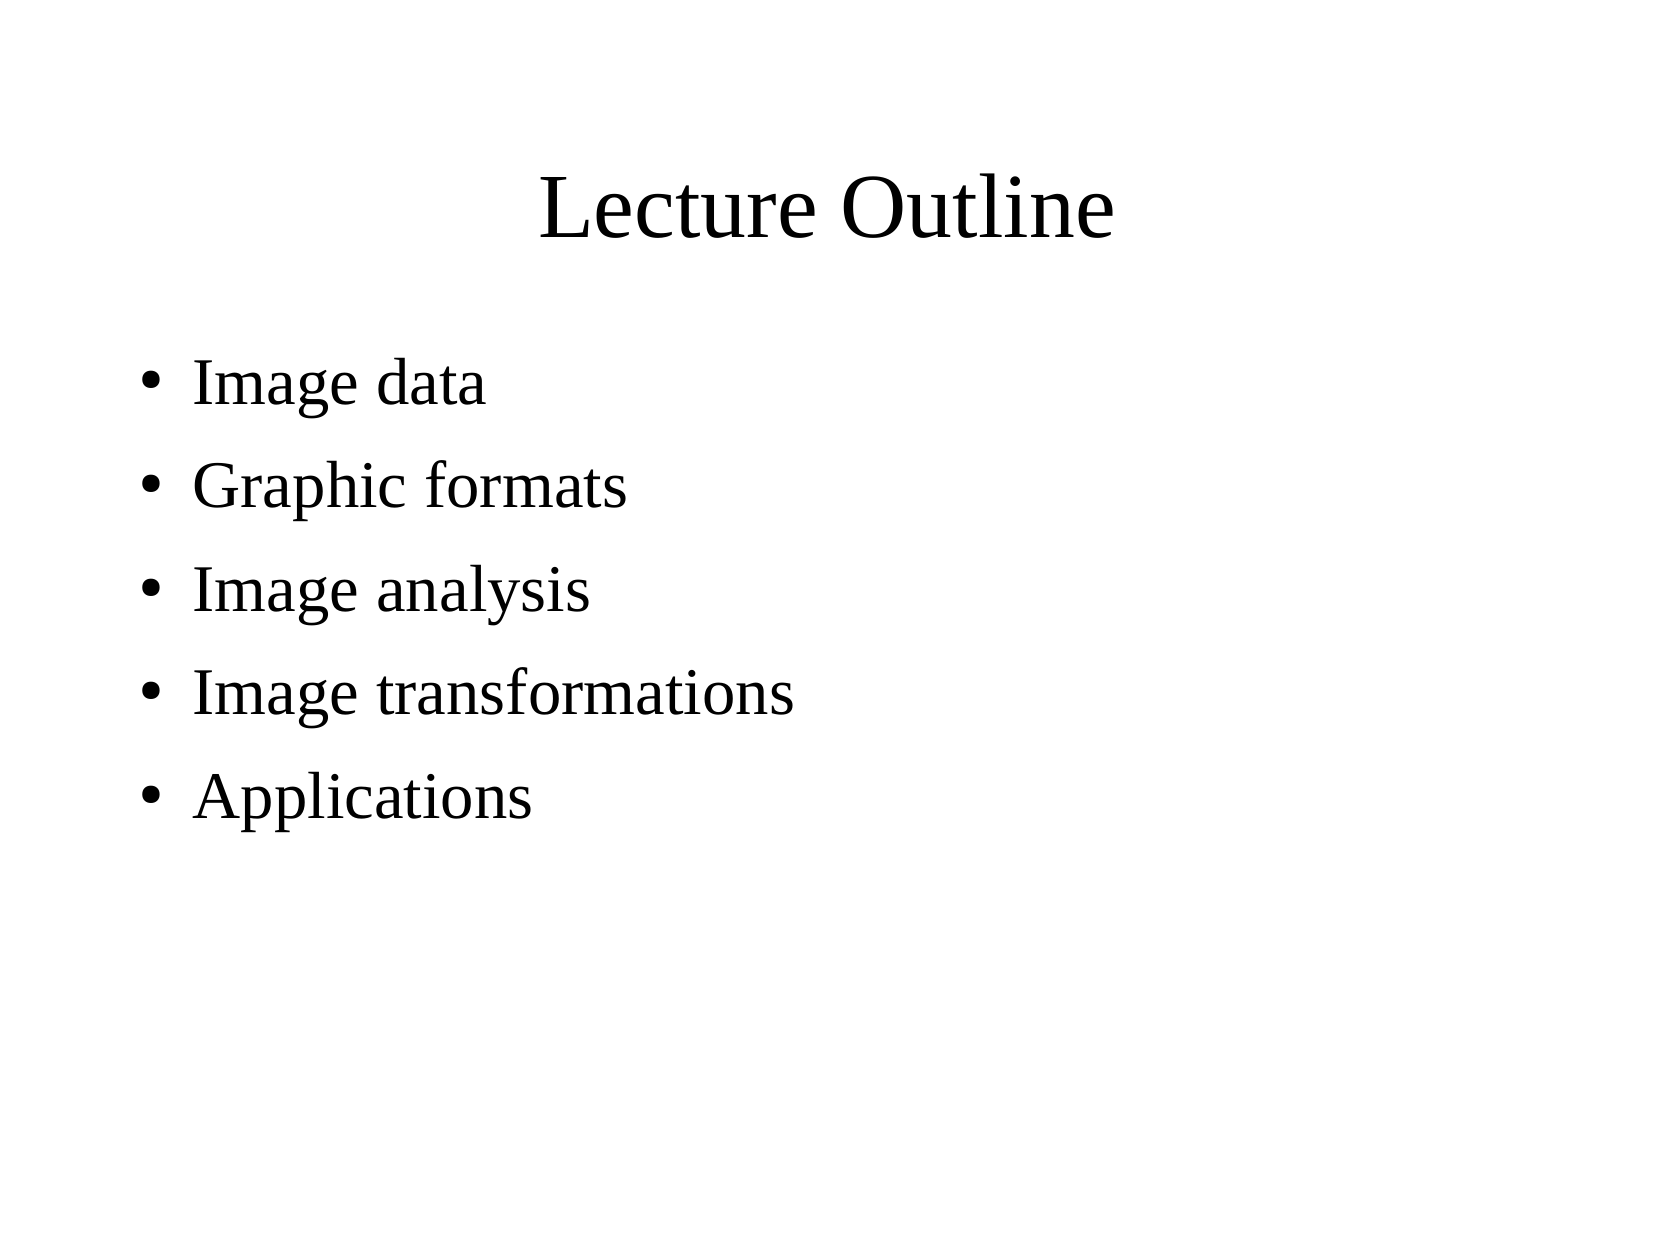

# Lecture Outline
Image data
Graphic formats
Image analysis
Image transformations
Applications